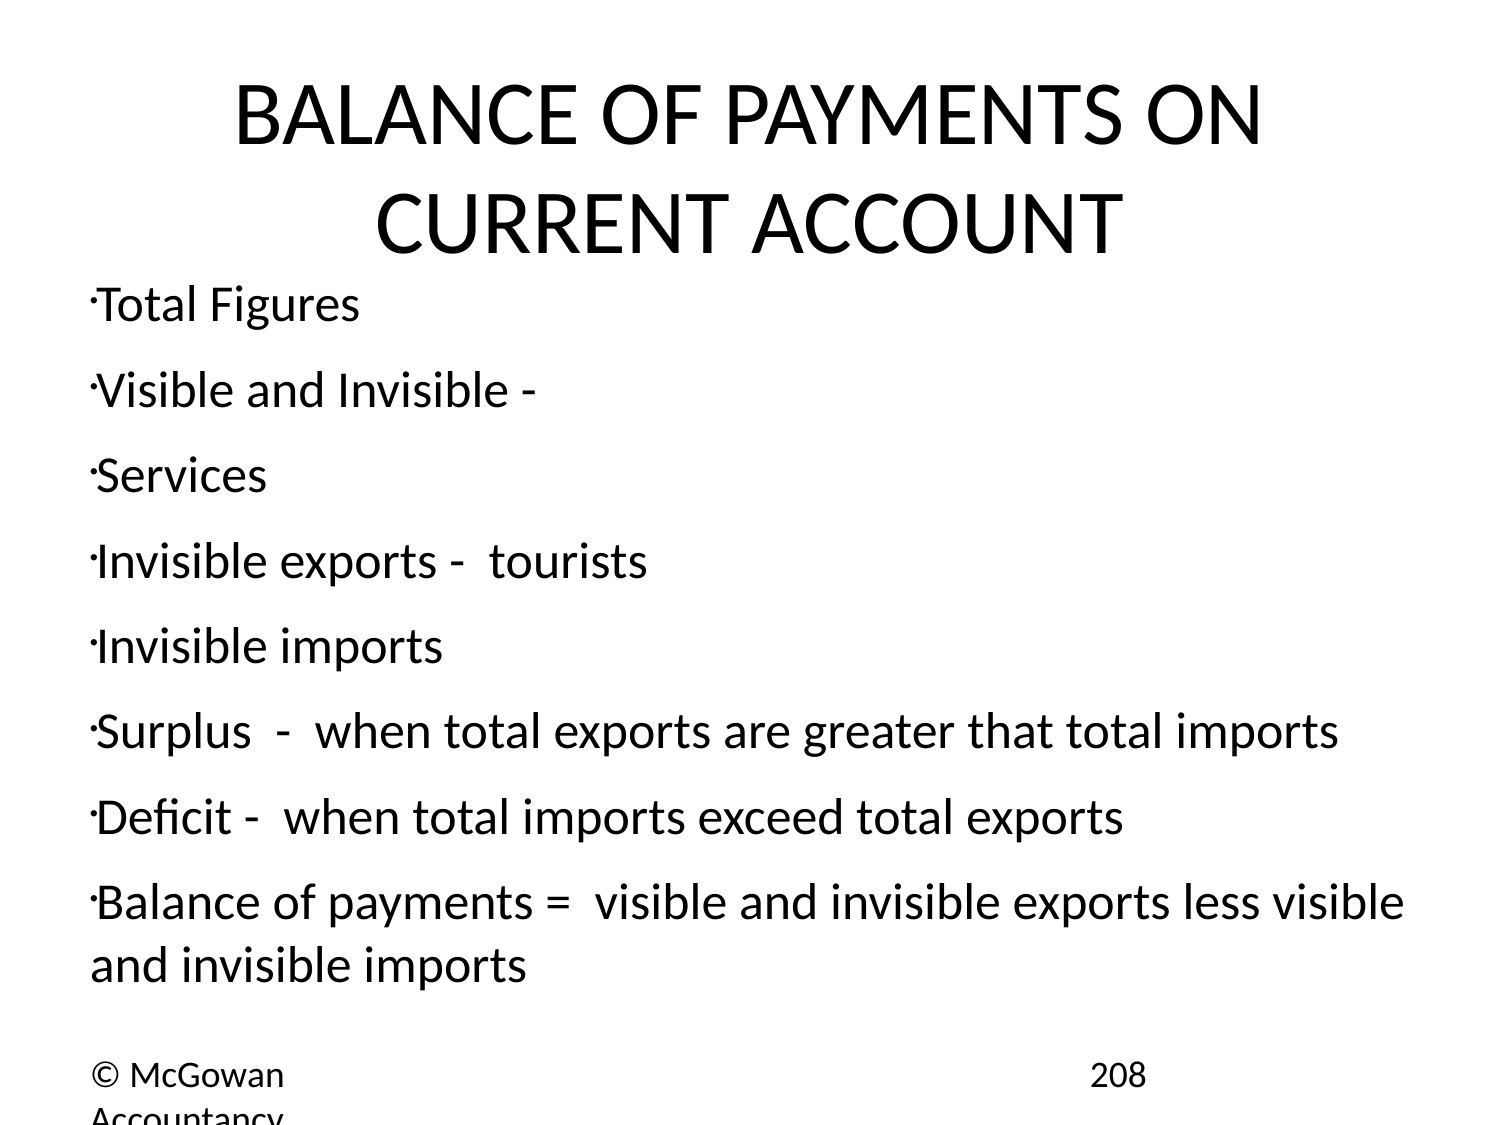

# BALANCE OF PAYMENTS ON CURRENT ACCOUNT
Total Figures
Visible and Invisible -
Services
Invisible exports - tourists
Invisible imports
Surplus - when total exports are greater that total imports
Deficit - when total imports exceed total exports
Balance of payments = visible and invisible exports less visible and invisible imports
© McGowan Accountancy Services
208